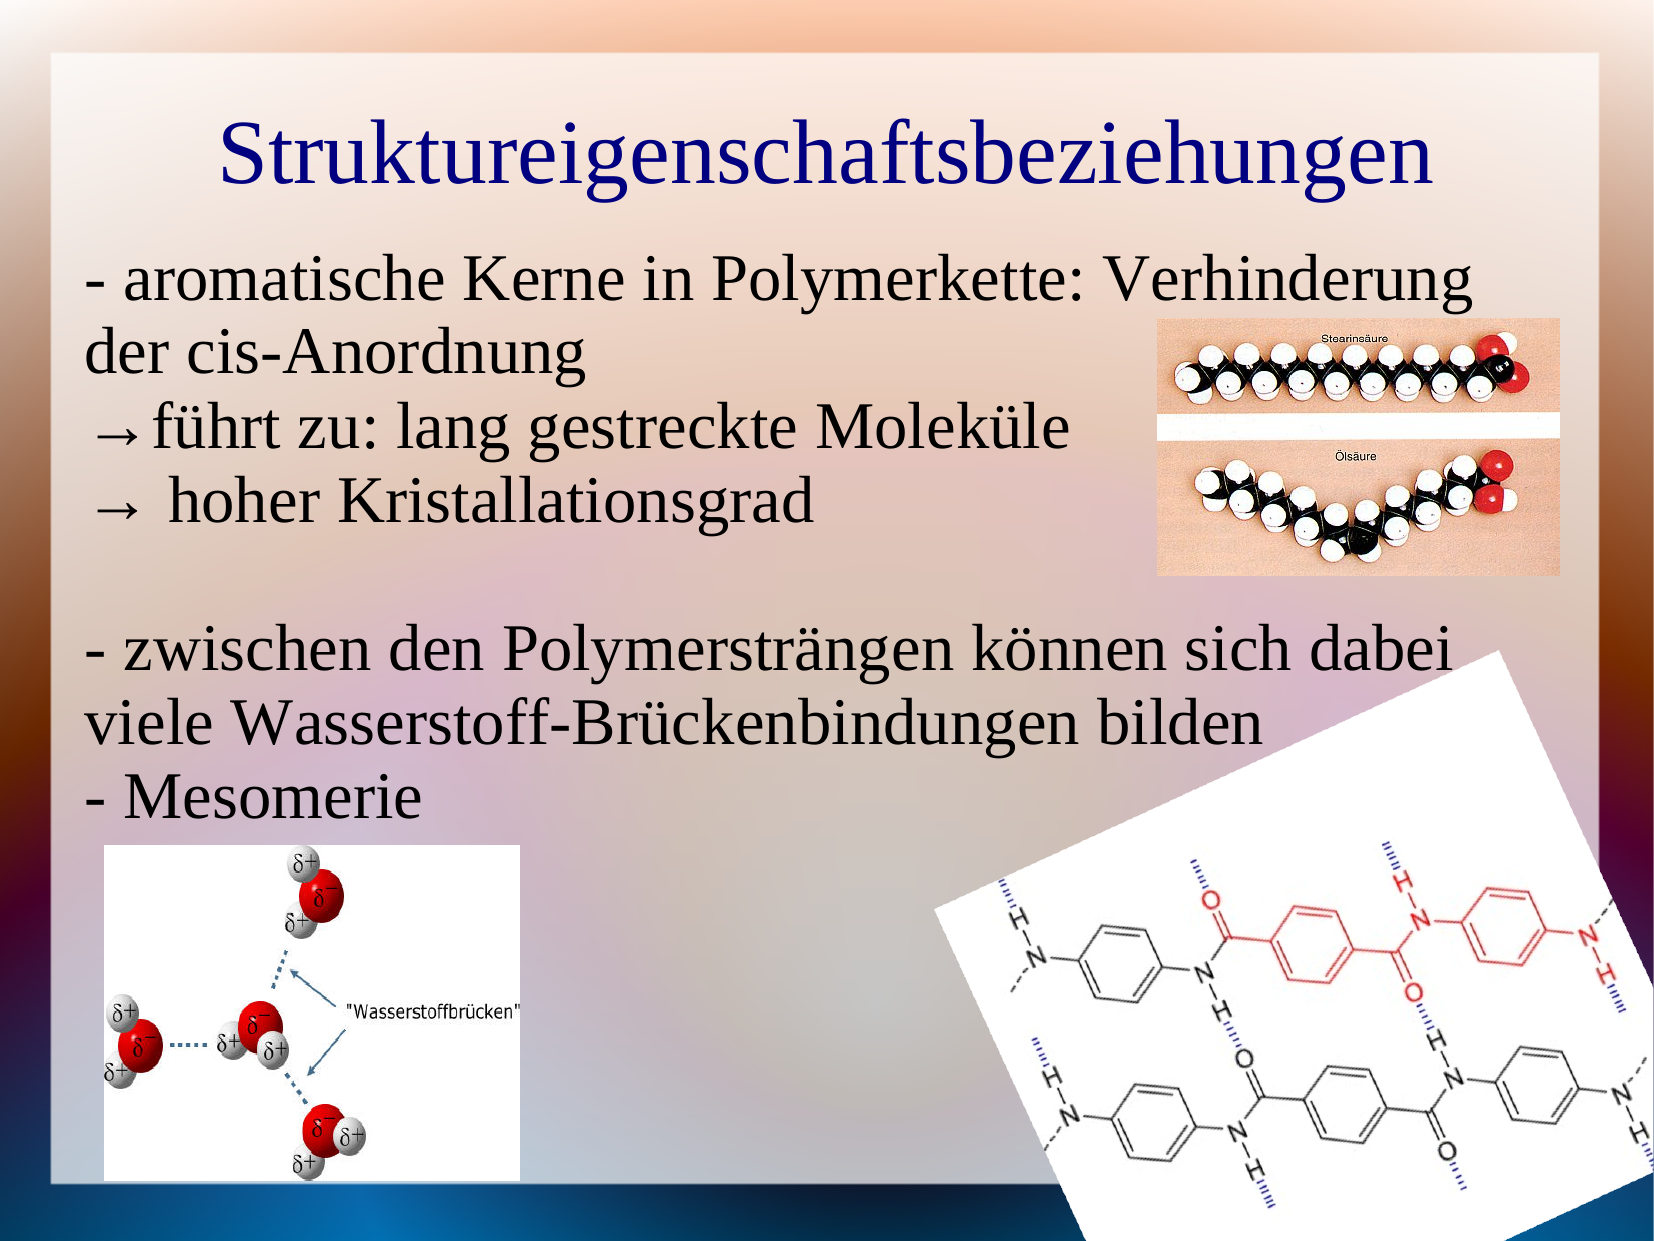

# Struktureigenschaftsbeziehungen
- aromatische Kerne in Polymerkette: Verhinderung der cis-Anordnung
→führt zu: lang gestreckte Moleküle
→ hoher Kristallationsgrad
- zwischen den Polymersträngen können sich dabei viele Wasserstoff-Brückenbindungen bilden
- Mesomerie